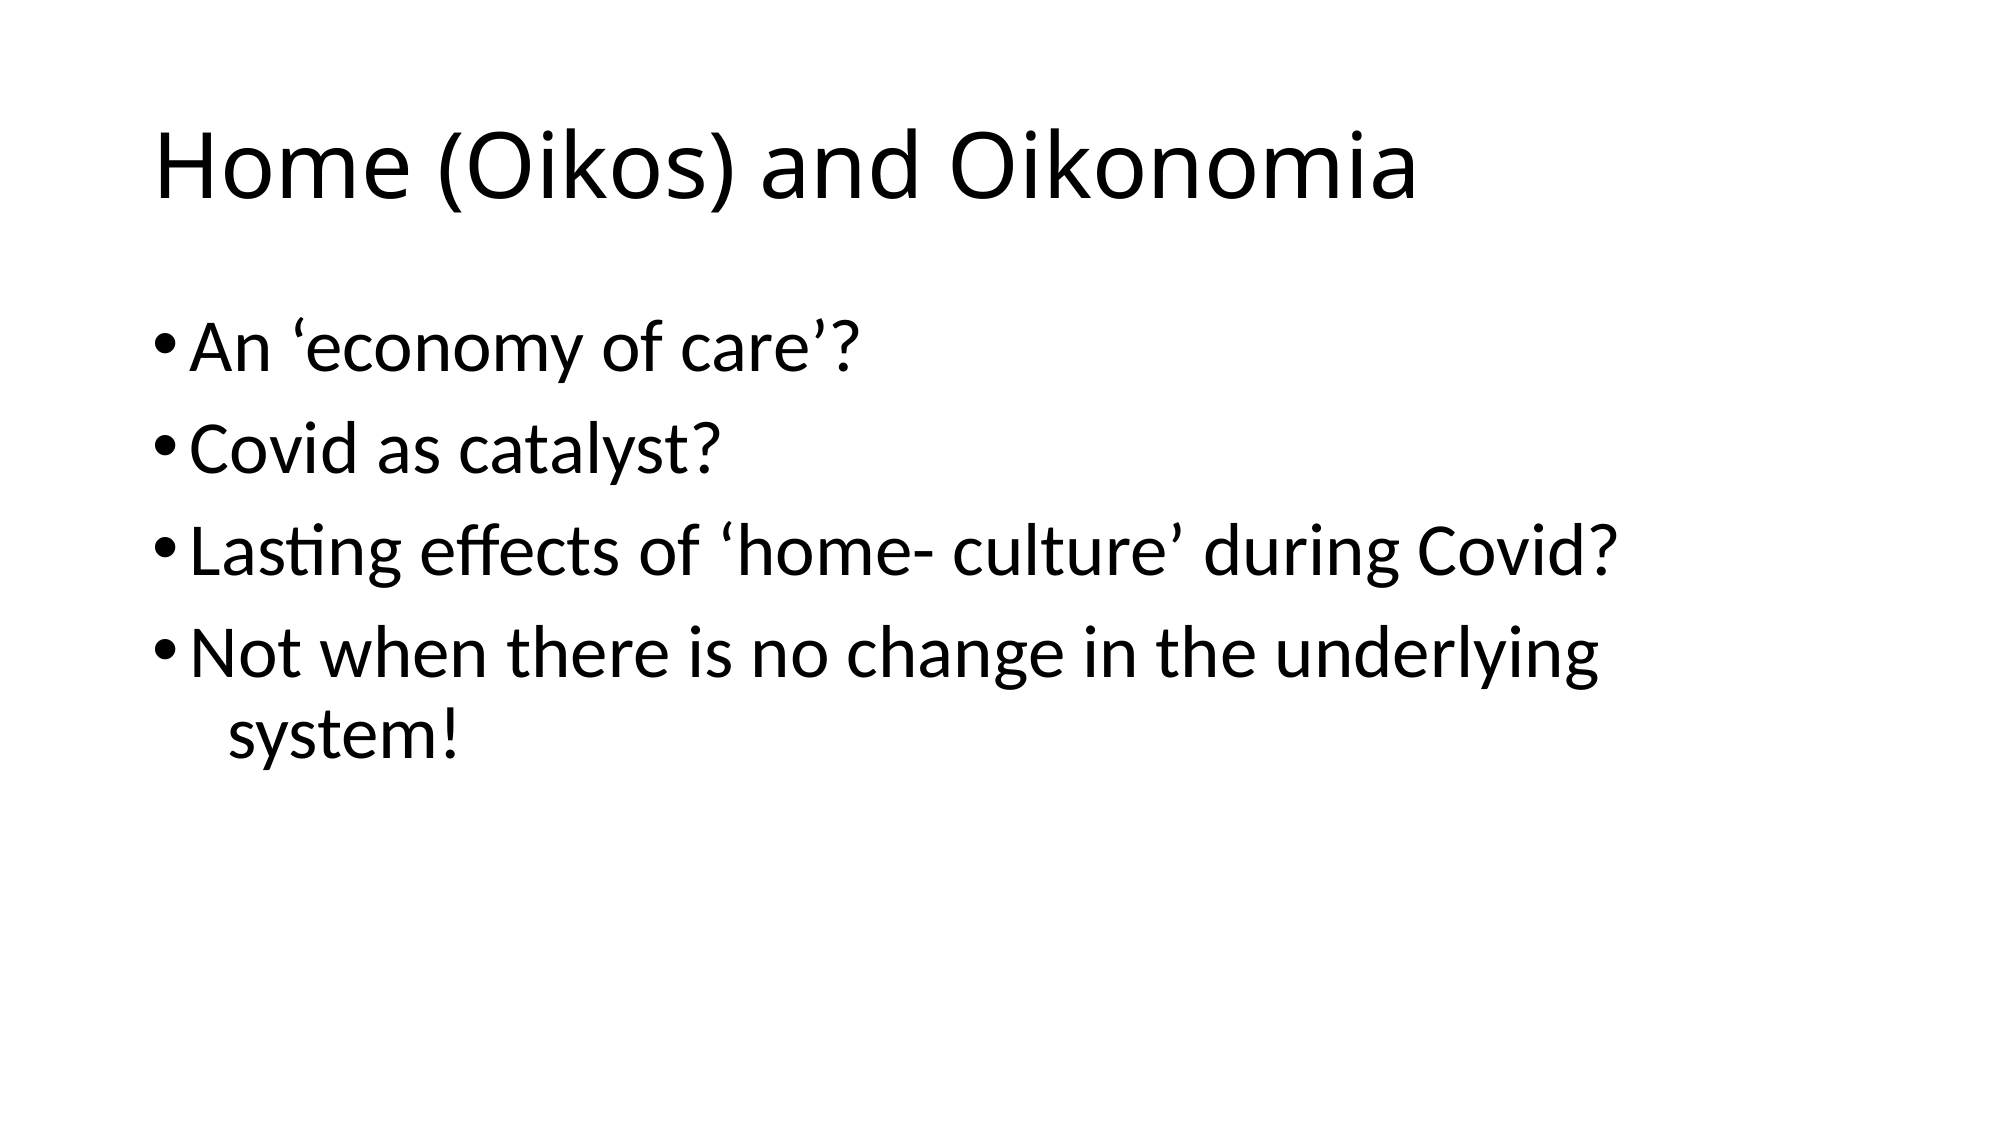

# Home (Oikos) and Oikonomia
An ‘economy of care’?
Covid as catalyst?
Lasting effects of ‘home- culture’ during Covid?
Not when there is no change in the underlying system!